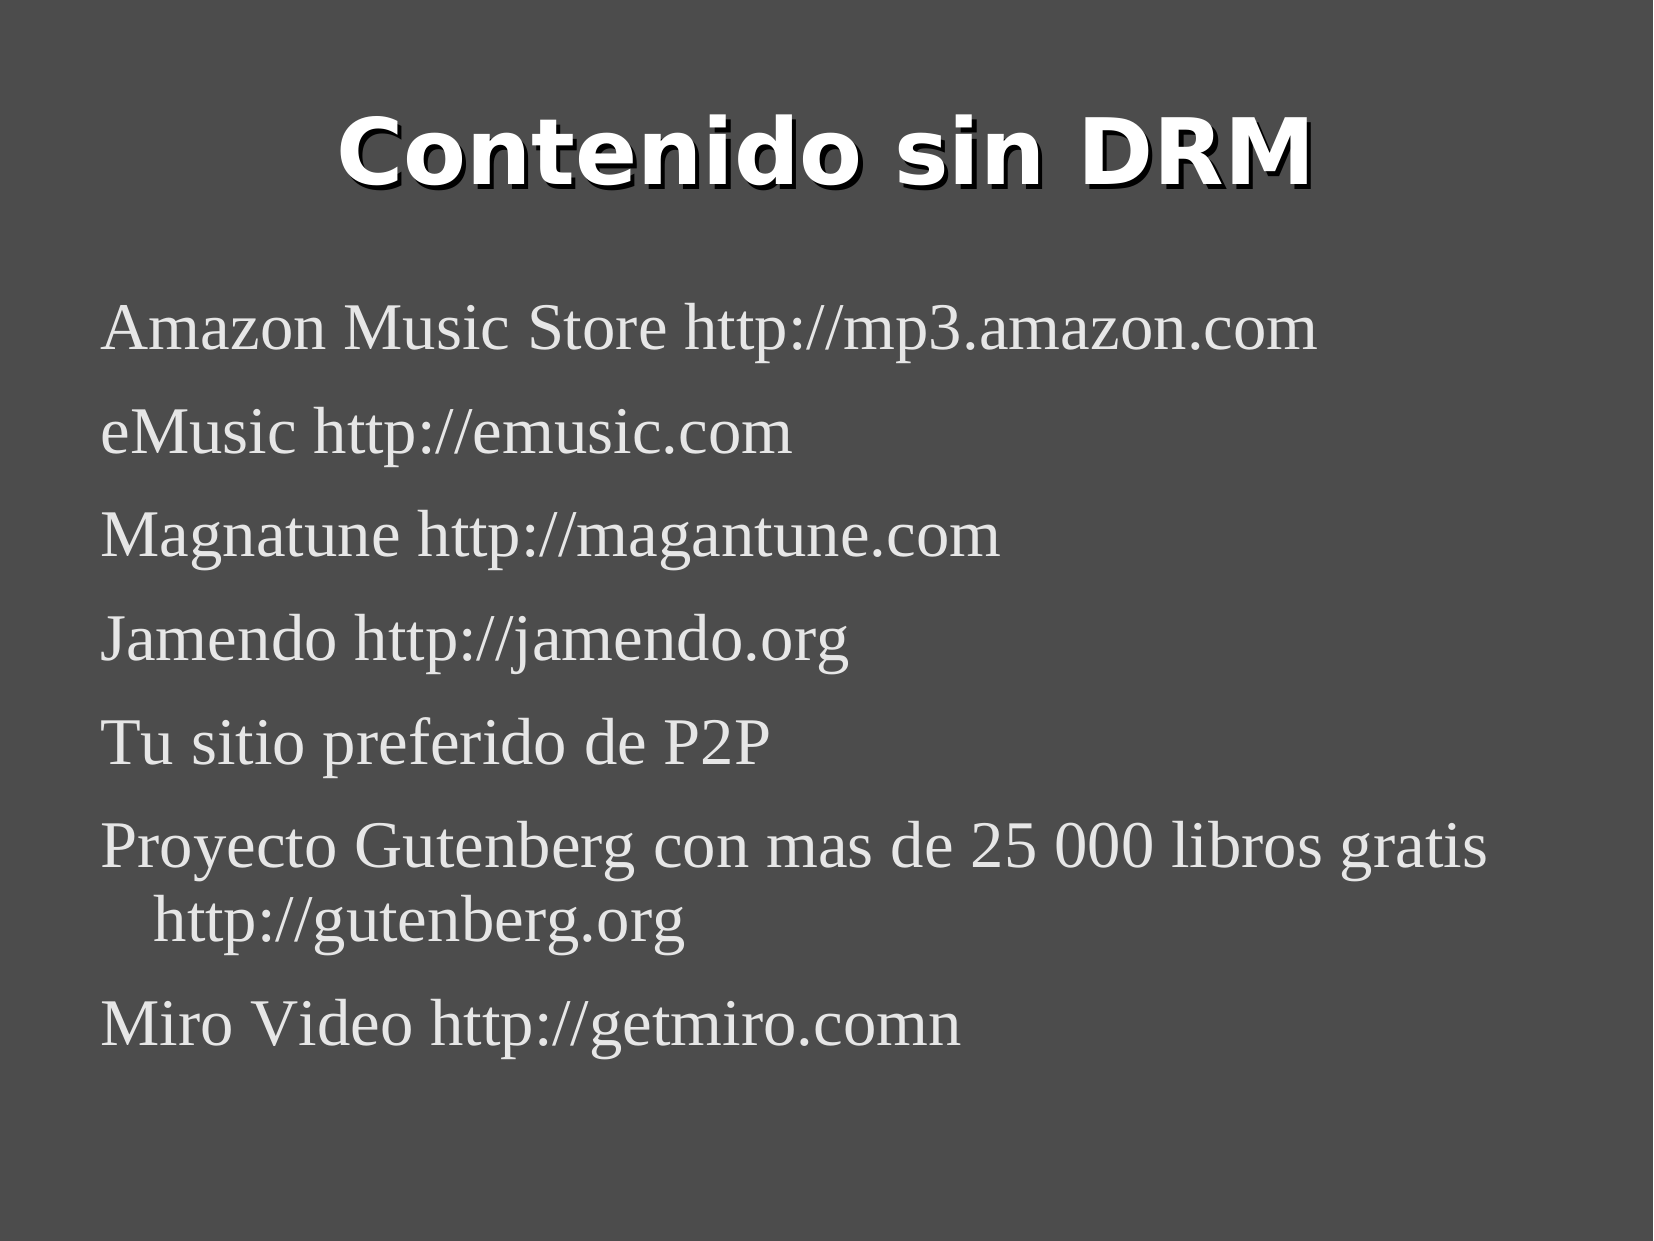

# Contenido sin DRM
Amazon Music Store http://mp3.amazon.com
eMusic http://emusic.com
Magnatune http://magantune.com
Jamendo http://jamendo.org
Tu sitio preferido de P2P
Proyecto Gutenberg con mas de 25 000 libros gratis http://gutenberg.org
Miro Video http://getmiro.comn